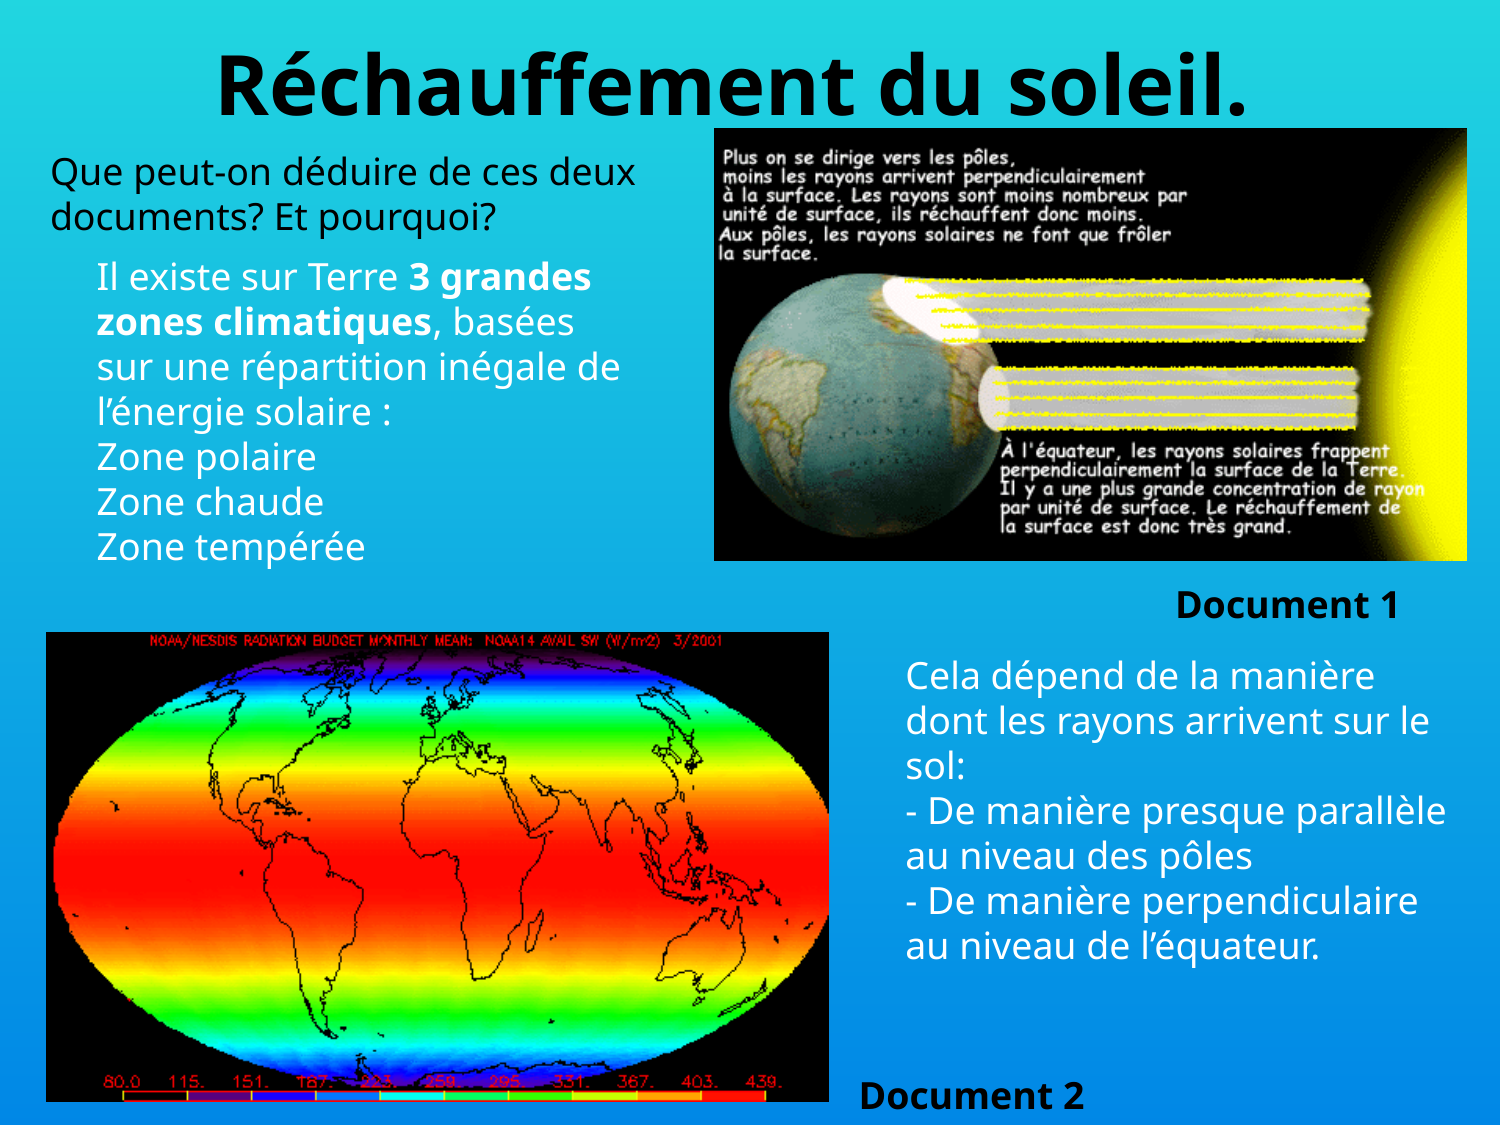

# Réchauffement du soleil.
Que peut-on déduire de ces deux documents? Et pourquoi?
Il existe sur Terre 3 grandes zones climatiques, basées sur une répartition inégale de l’énergie solaire :
Zone polaire
Zone chaude
Zone tempérée
Document 1
Cela dépend de la manière dont les rayons arrivent sur le sol:
- De manière presque parallèle au niveau des pôles
- De manière perpendiculaire au niveau de l’équateur.
Document 2